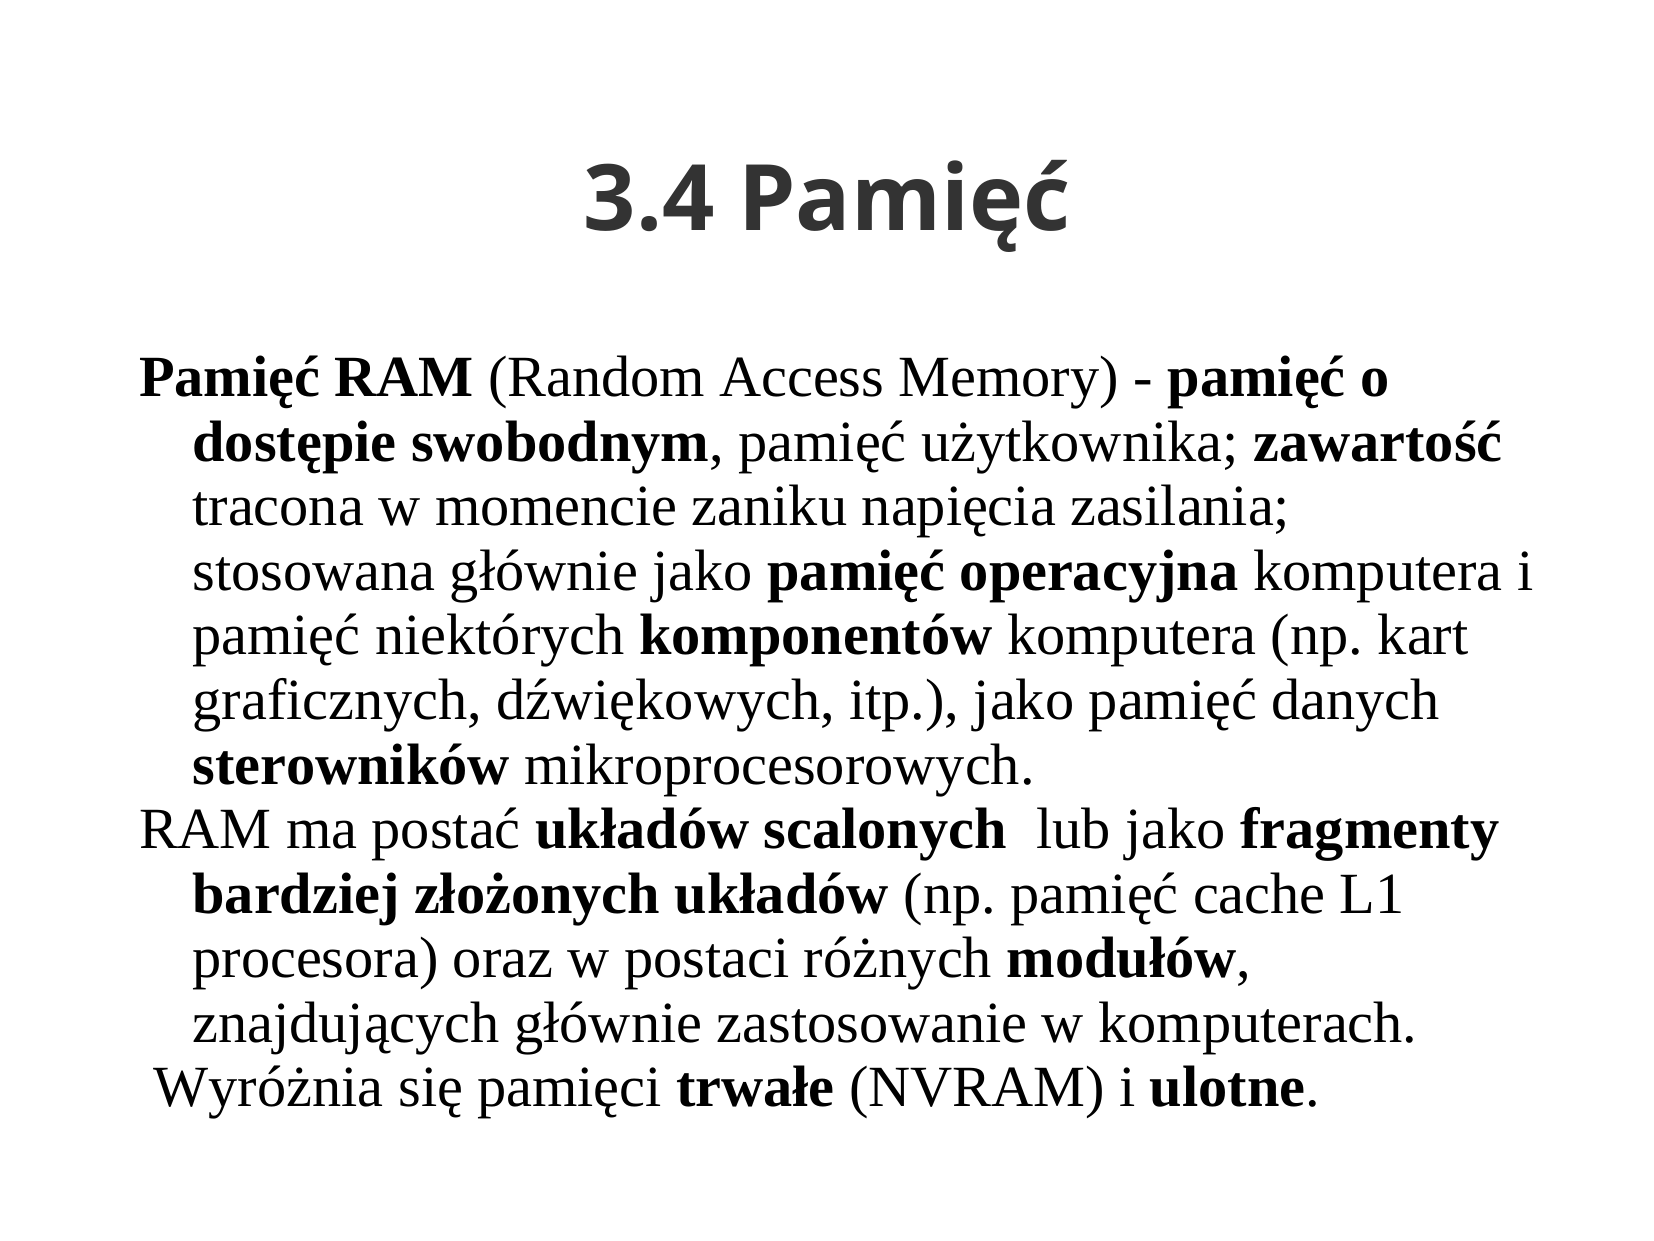

# 3.4 Pamięć
Pamięć RAM (Random Access Memory) - pamięć o dostępie swobodnym, pamięć użytkownika; zawartość tracona w momencie zaniku napięcia zasilania; stosowana głównie jako pamięć operacyjna komputera i pamięć niektórych komponentów komputera (np. kart graficznych, dźwiękowych, itp.), jako pamięć danych sterowników mikroprocesorowych.
RAM ma postać układów scalonych lub jako fragmenty bardziej złożonych układów (np. pamięć cache L1 procesora) oraz w postaci różnych modułów, znajdujących głównie zastosowanie w komputerach.
 Wyróżnia się pamięci trwałe (NVRAM) i ulotne.